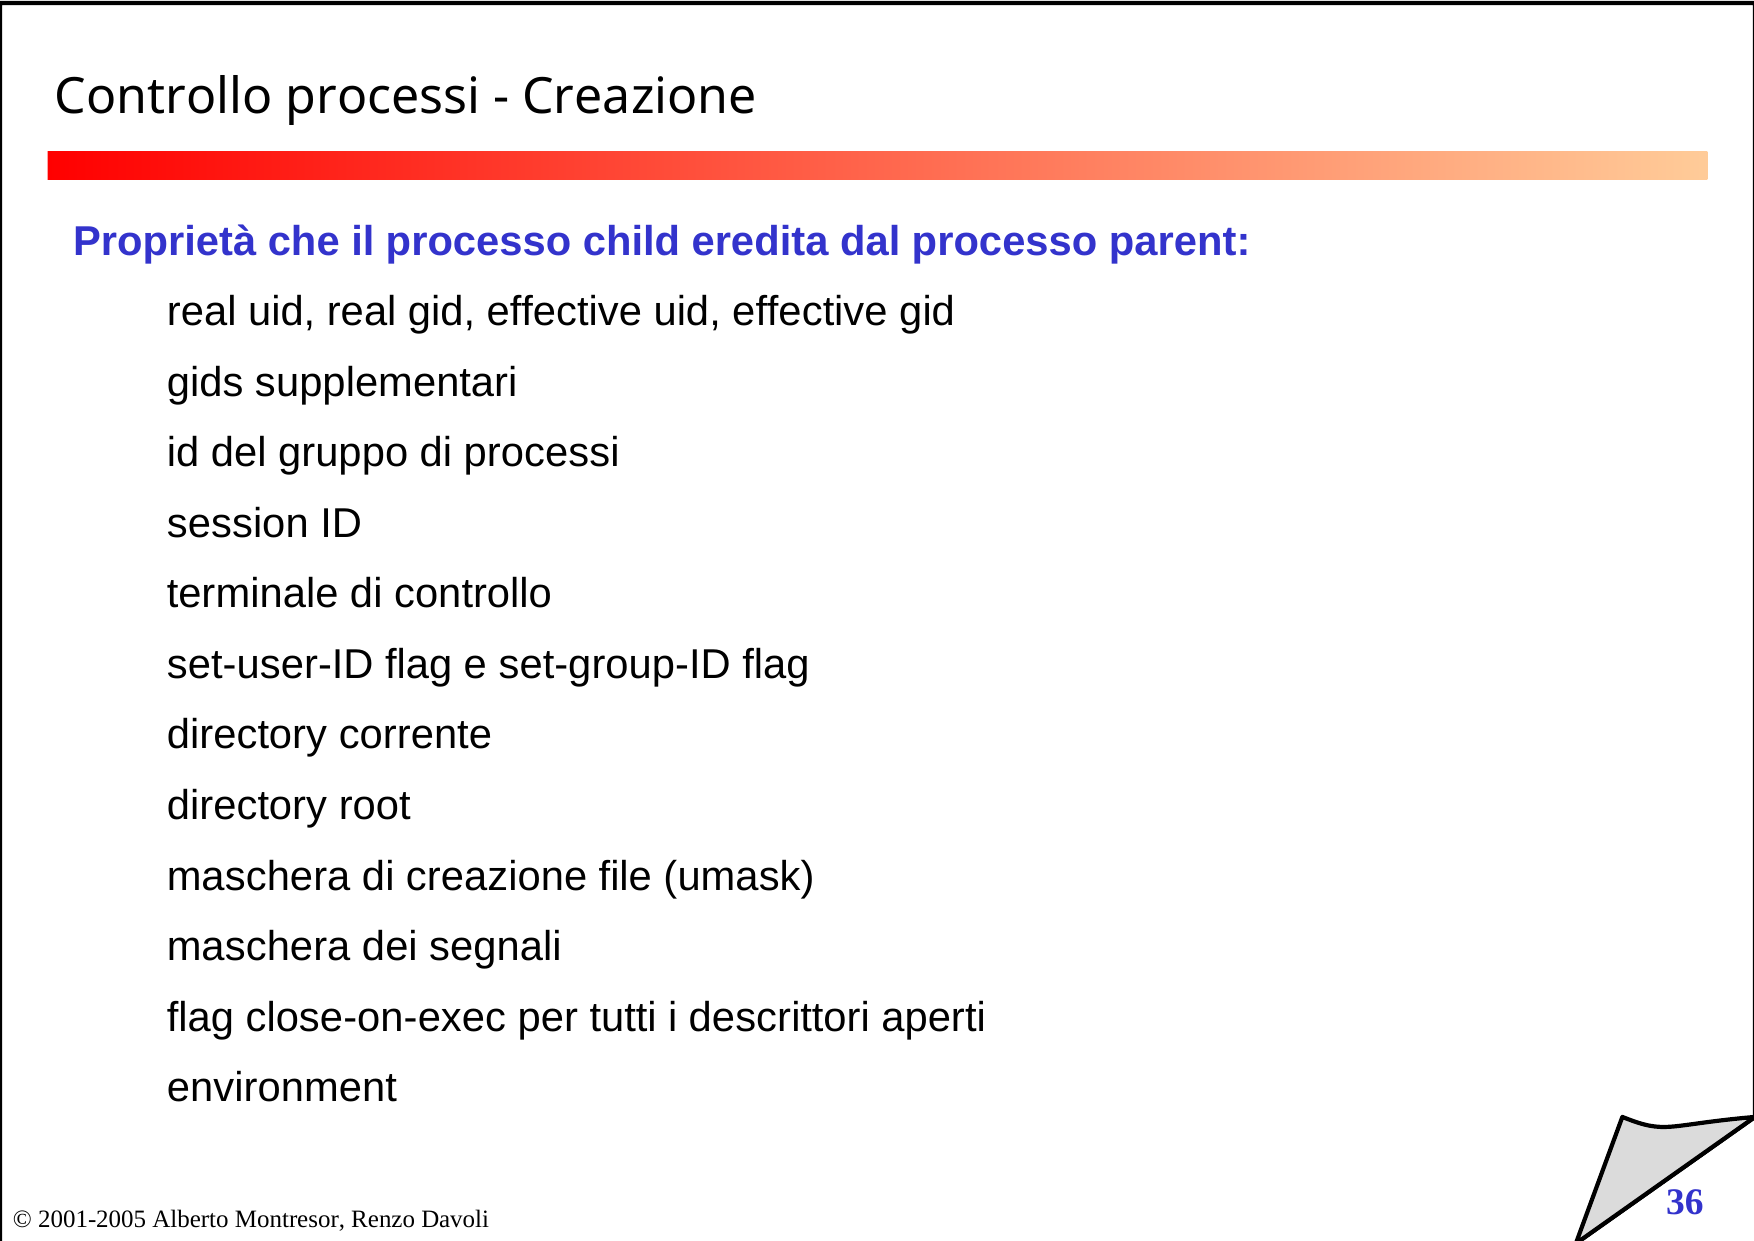

# Controllo processi - Creazione
Proprietà che il processo child eredita dal processo parent:
real uid, real gid, effective uid, effective gid
gids supplementari
id del gruppo di processi
session ID
terminale di controllo
set-user-ID flag e set-group-ID flag
directory corrente
directory root
maschera di creazione file (umask)
maschera dei segnali
flag close-on-exec per tutti i descrittori aperti
environment